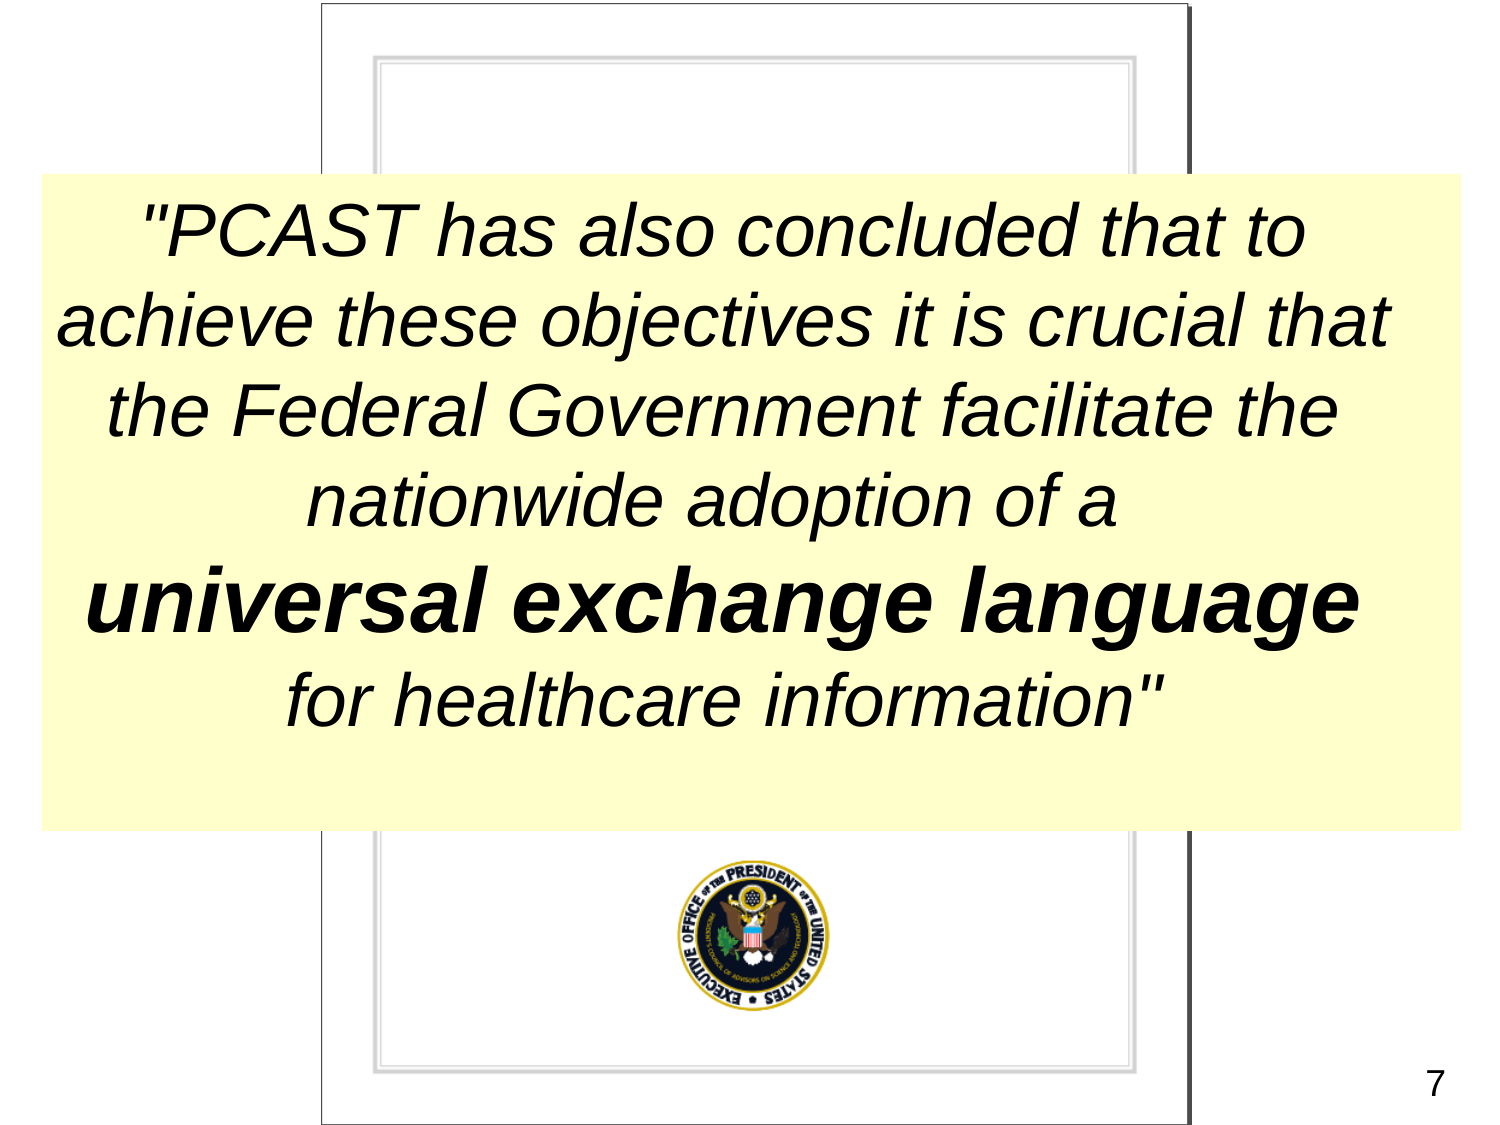

"PCAST has also concluded that to achieve these objectives it is crucial that the Federal Government facilitate the nationwide adoption of a
universal exchange language
for healthcare information"
7